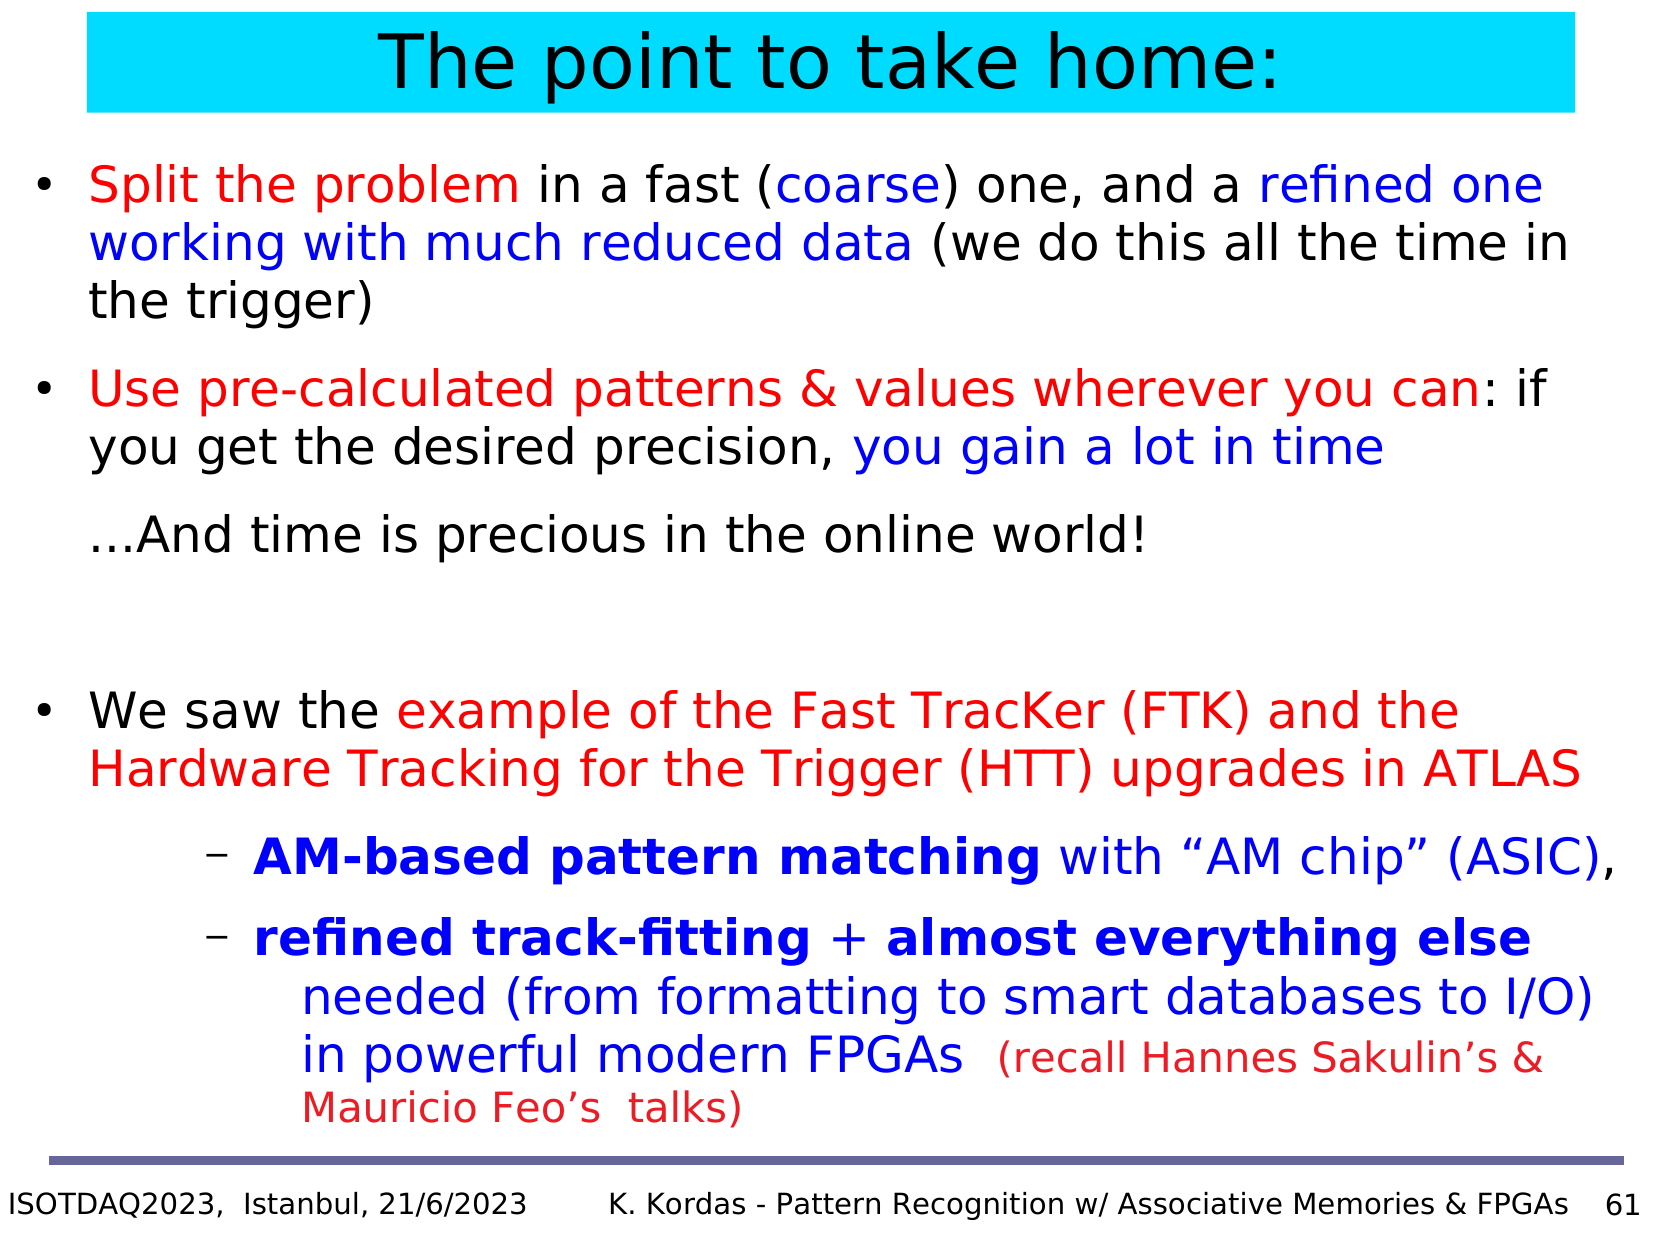

# The point to take home:
Split the problem in a fast (coarse) one, and a refined one working with much reduced data (we do this all the time in the trigger)
Use pre-calculated patterns & values wherever you can: if you get the desired precision, you gain a lot in time
...And time is precious in the online world!
We saw the example of the Fast TracKer (FTK) and the Hardware Tracking for the Trigger (HTT) upgrades in ATLAS
AM-based pattern matching with “AM chip” (ASIC),
refined track-fitting + almost everything else needed (from formatting to smart databases to I/O) in powerful modern FPGAs (recall Hannes Sakulin’s & Mauricio Feo’s talks)
ISOTDAQ2023, Istanbul, 21/6/2023
K. Kordas - Pattern Recognition w/ Associative Memories & FPGAs
61